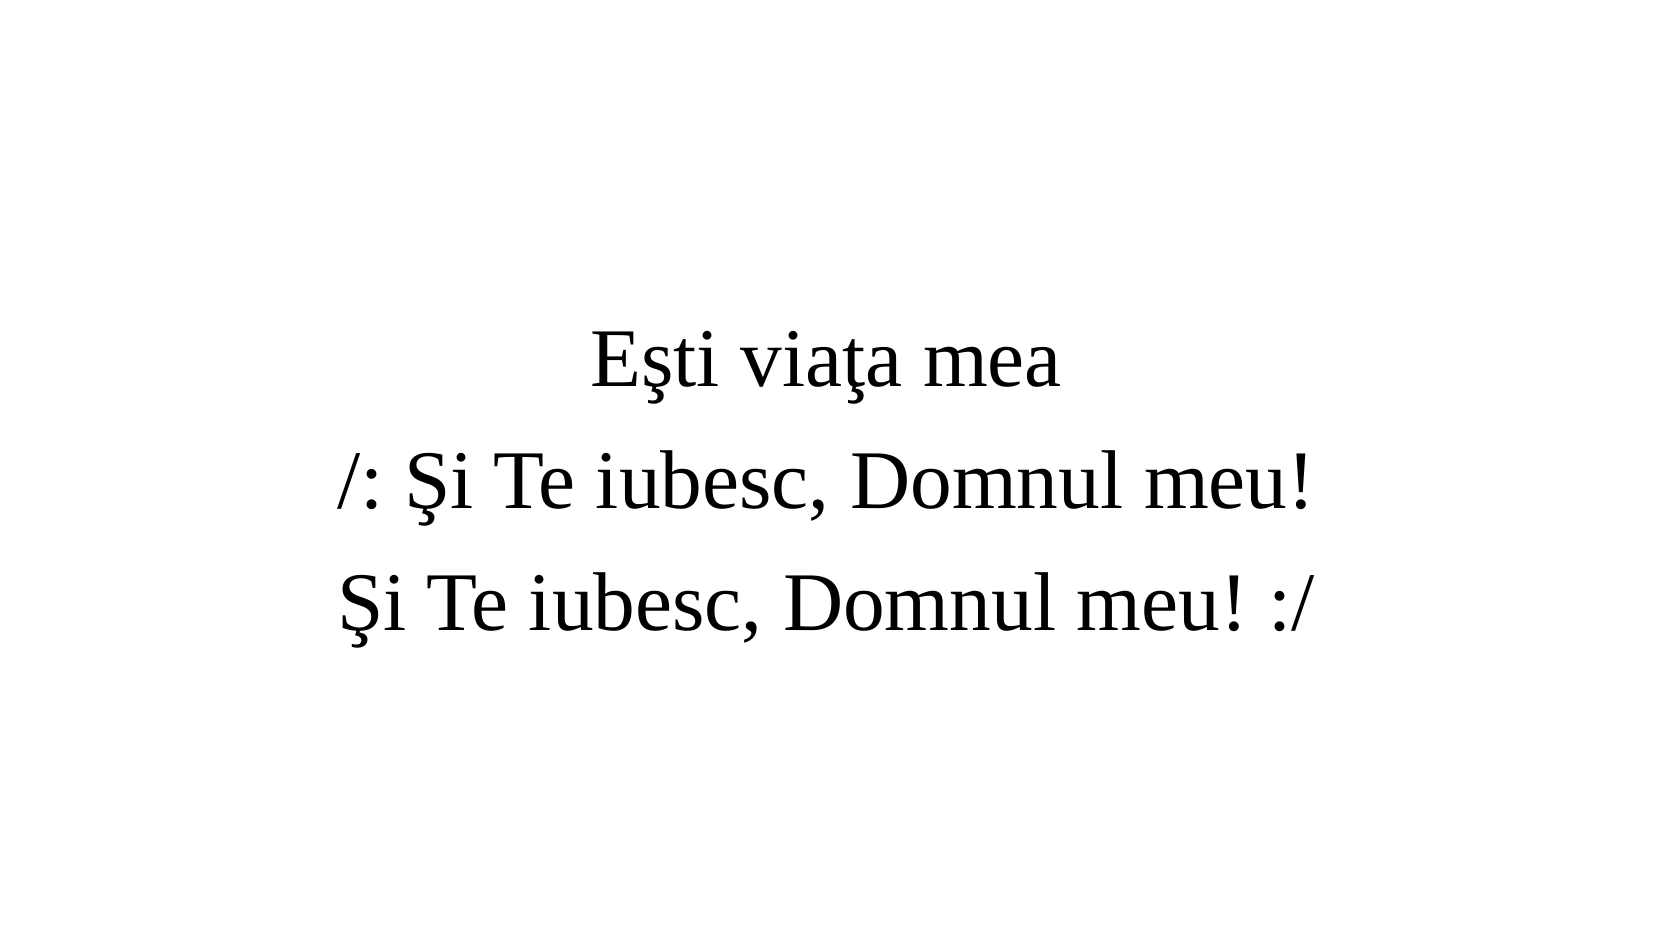

# Eşti viaţa mea
/: Şi Te iubesc, Domnul meu!
Şi Te iubesc, Domnul meu! :/